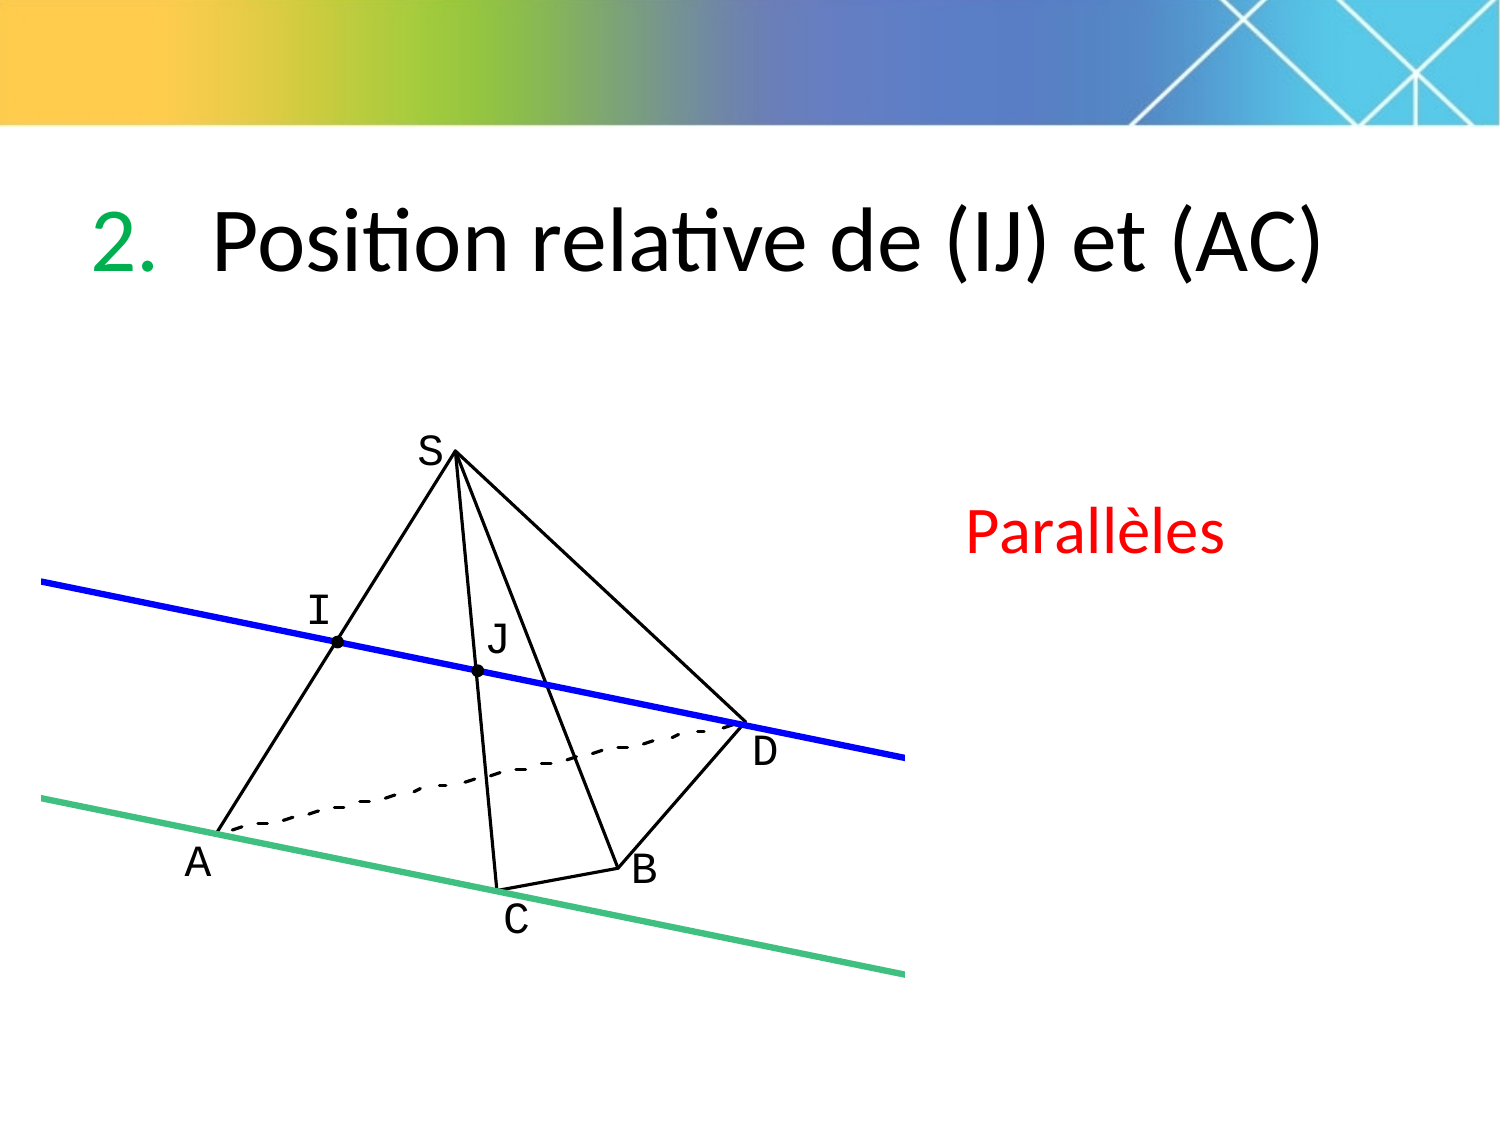

# Position relative de (IJ) et (AC)
Parallèles